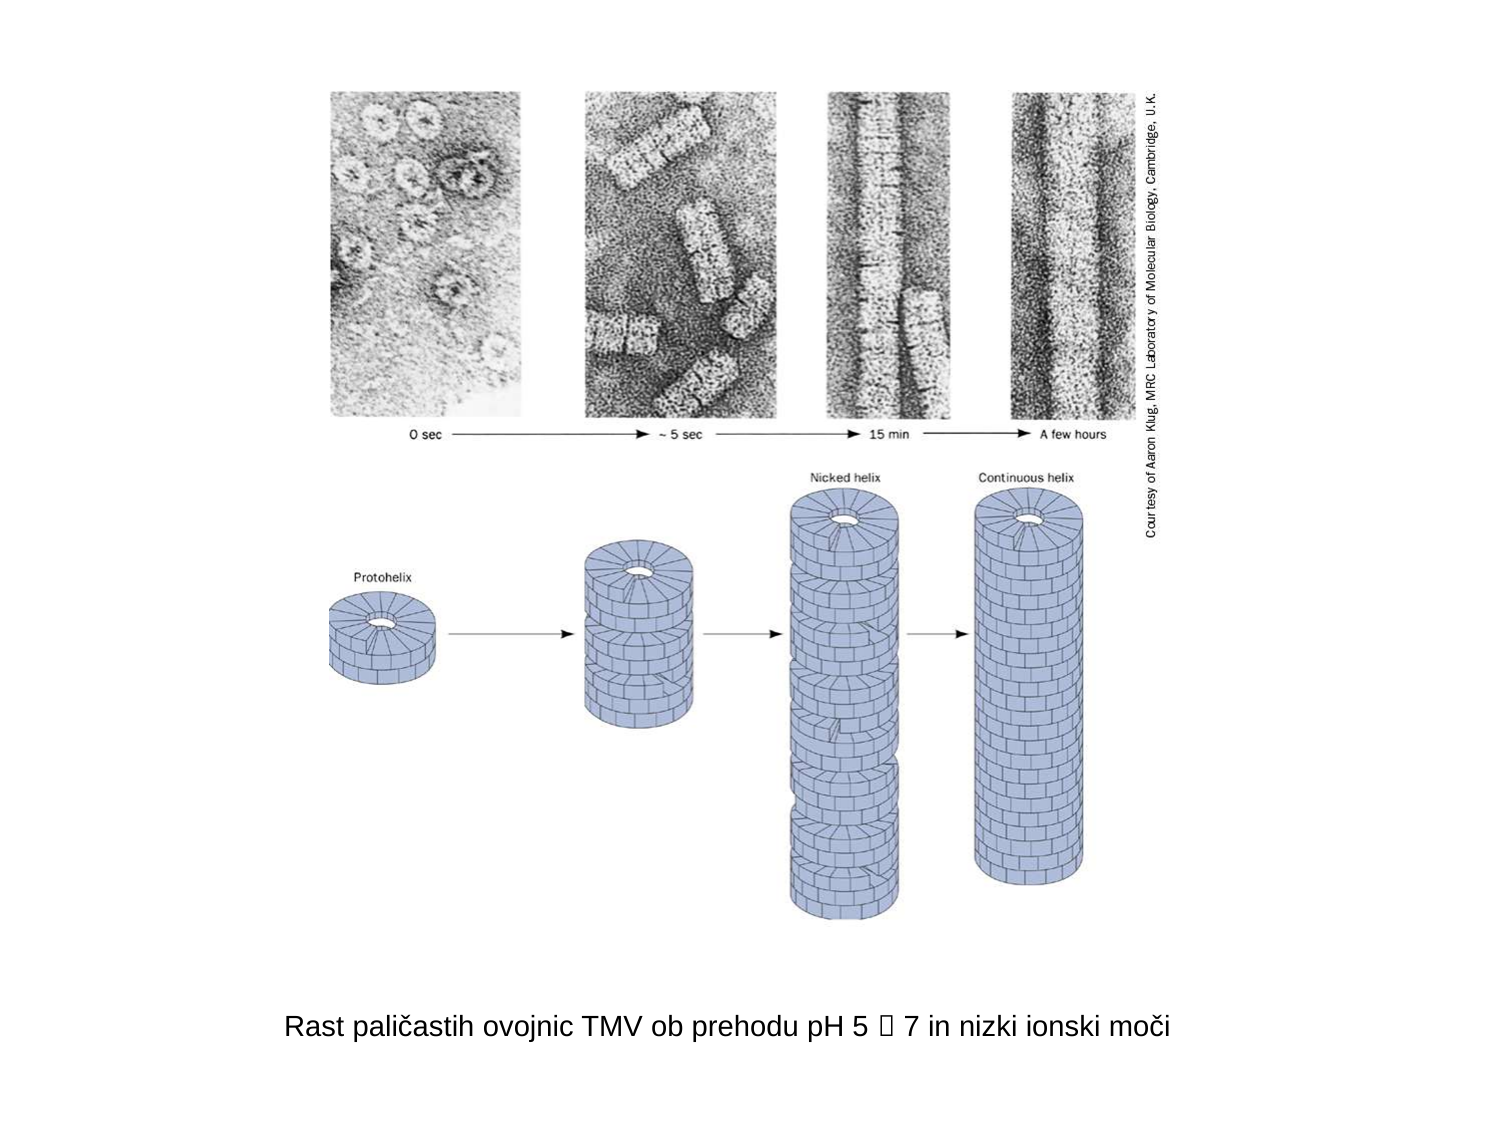

Rast paličastih ovojnic TMV ob prehodu pH 5  7 in nizki ionski moči